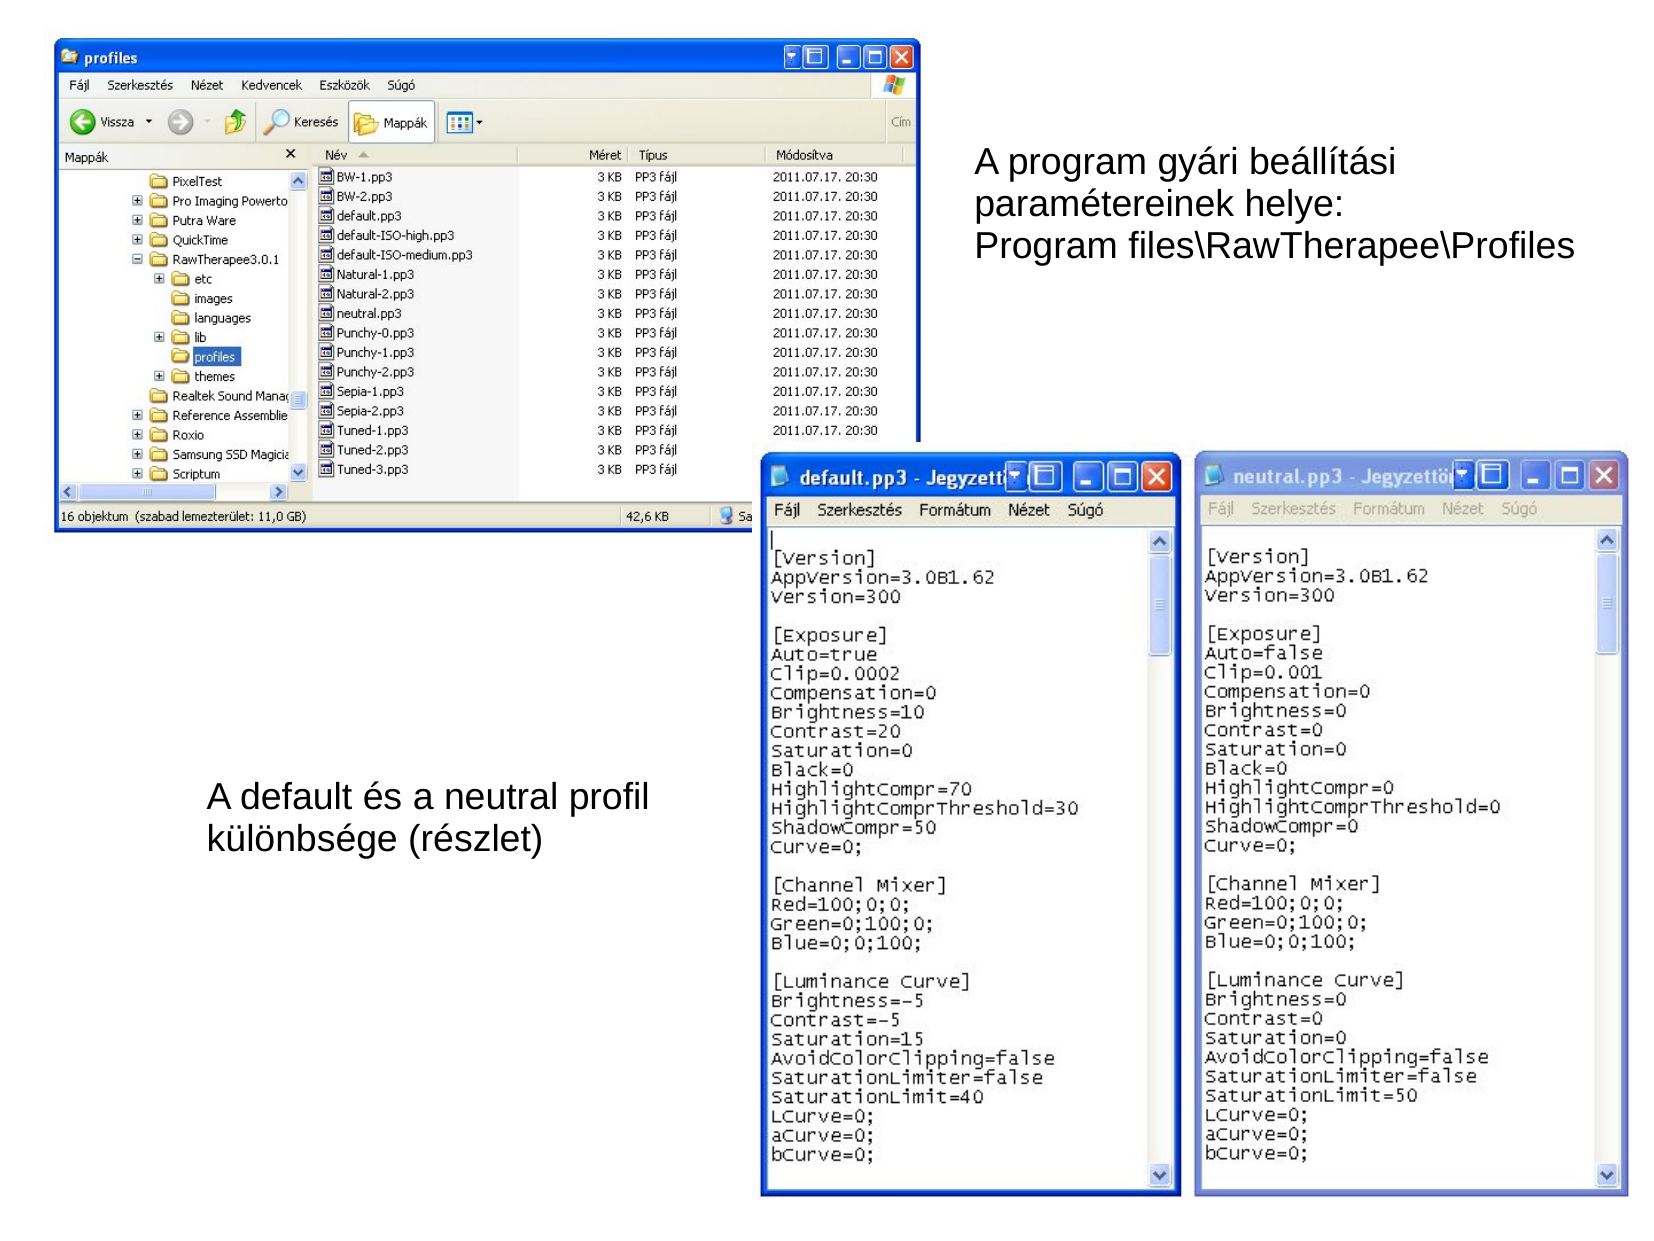

A program gyári beállítási
paramétereinek helye:
Program files\RawTherapee\Profiles
A default és a neutral profil
különbsége (részlet)